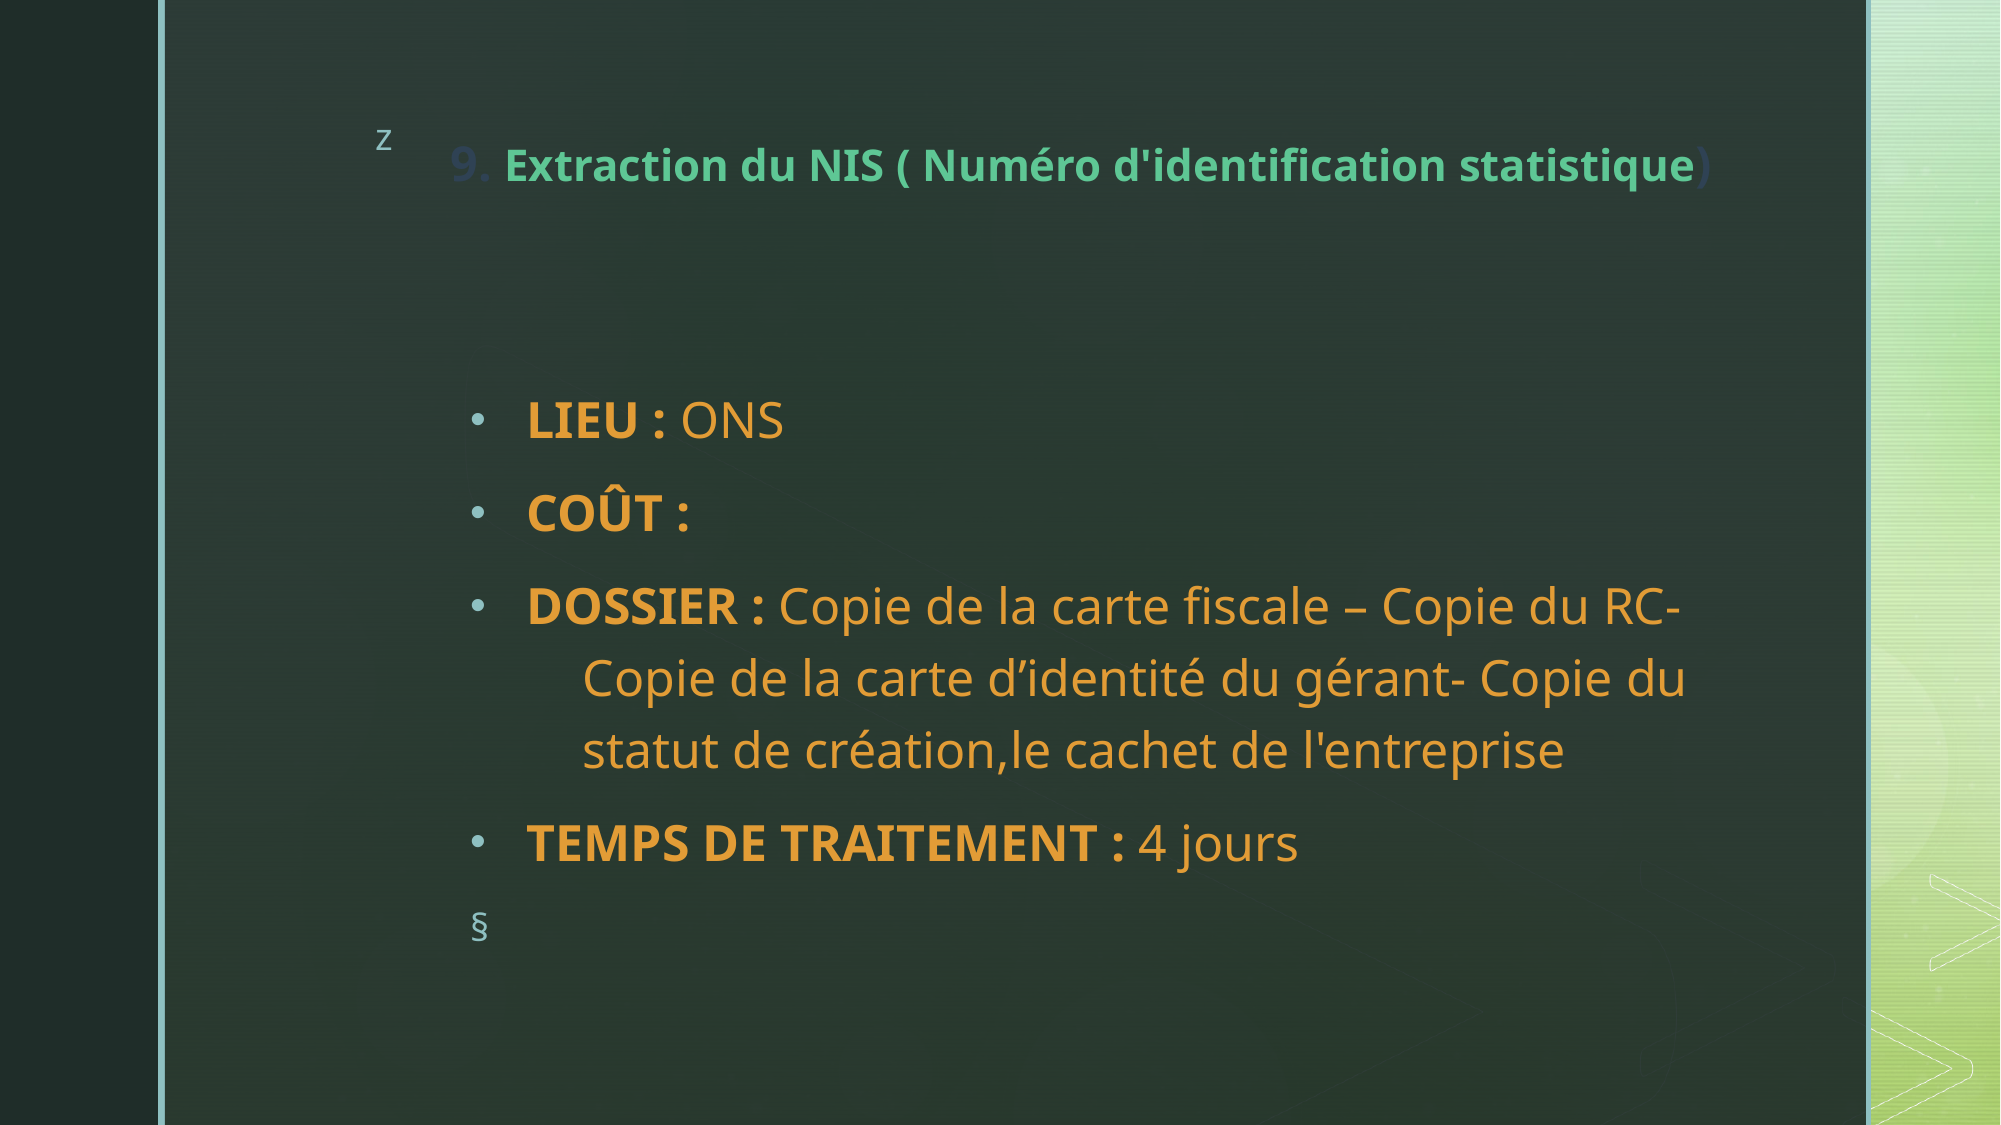

# 9. Extraction du NIS ( Numéro d'identification statistique)
LIEU : ONS
COÛT :
DOSSIER : Copie de la carte fiscale – Copie du RC- Copie de la carte d’identité du gérant- Copie du statut de création,le cachet de l'entreprise
TEMPS DE TRAITEMENT : 4 jours